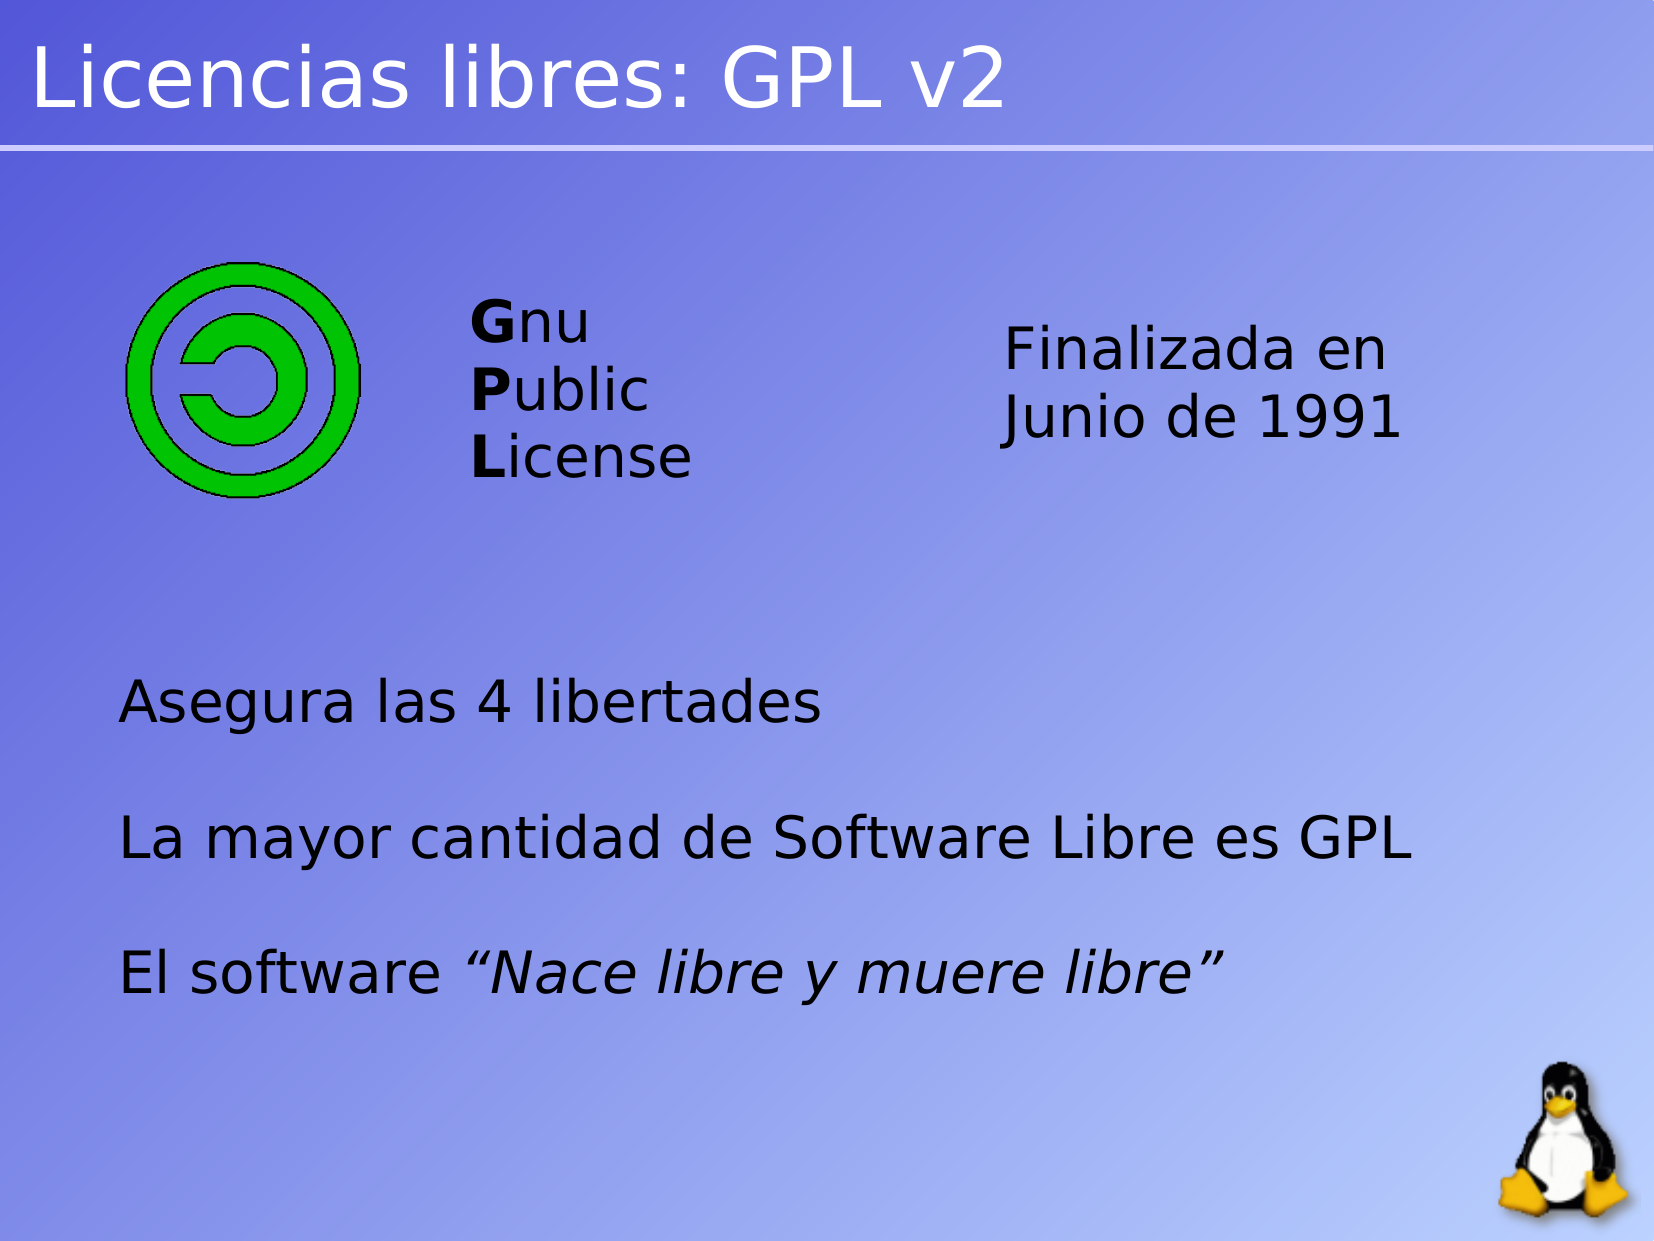

# Licencias libres: GPL v2
Finalizada en
Junio de 1991
Gnu
Public
License
Asegura las 4 libertades
La mayor cantidad de Software Libre es GPL
El software “Nace libre y muere libre”